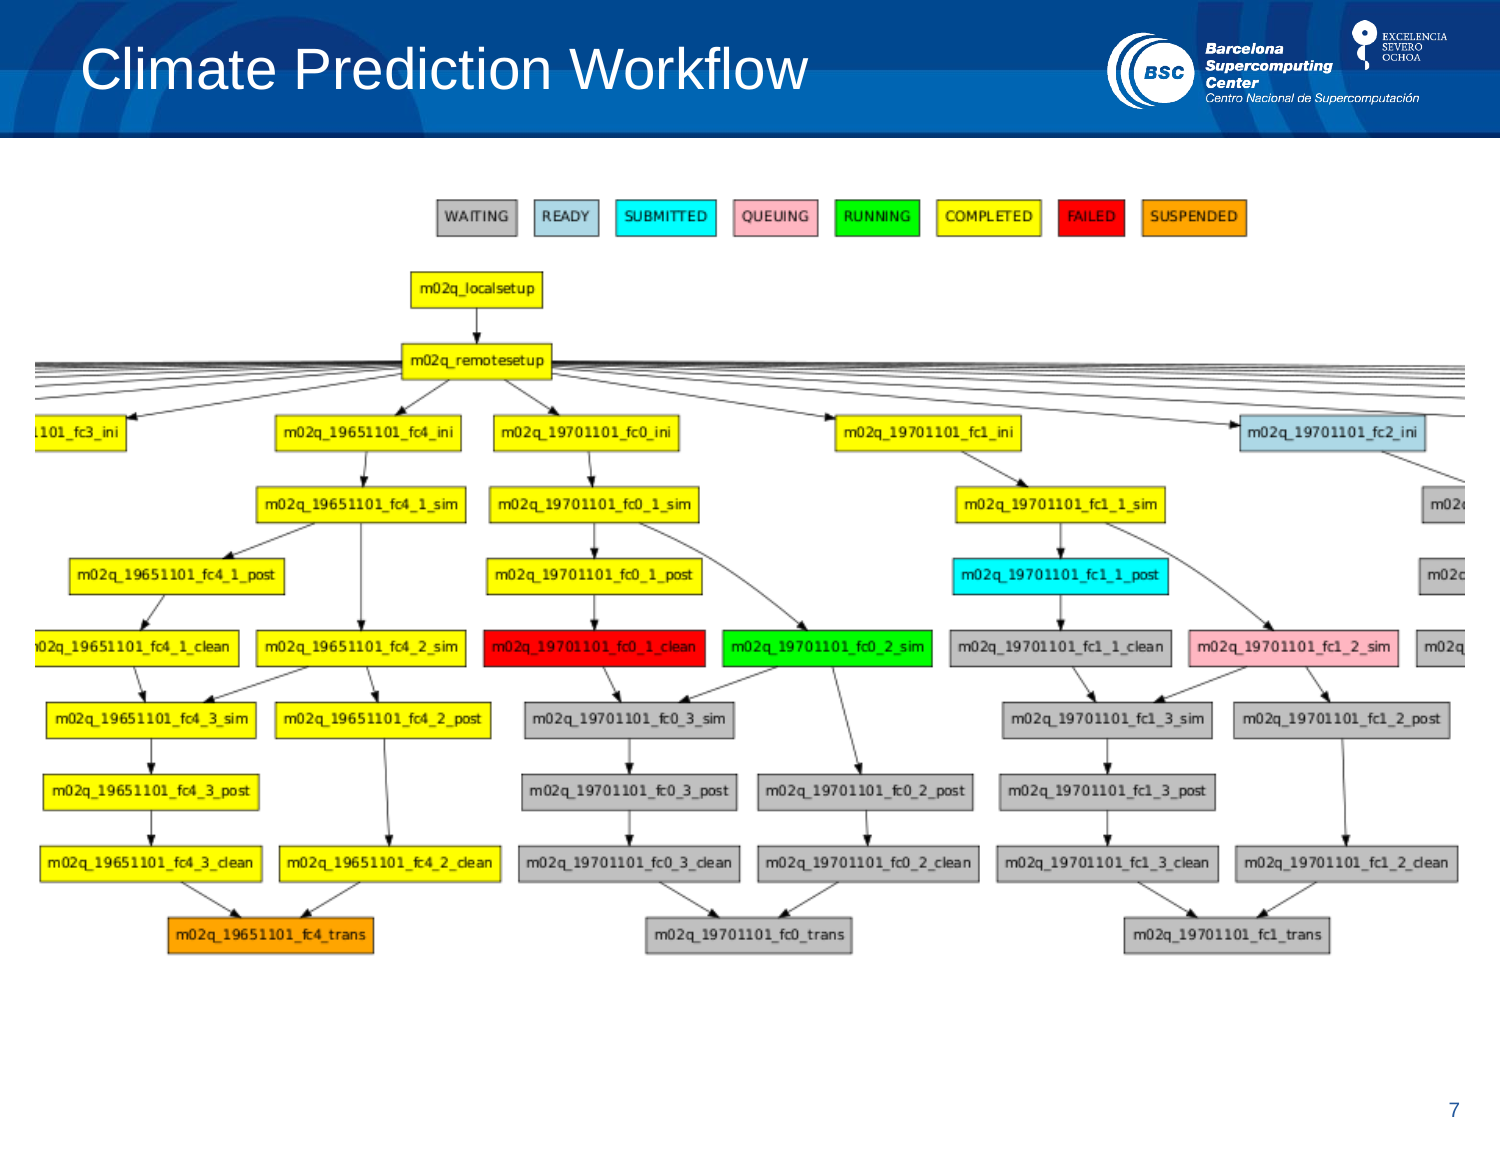

# Climate Prediction Workflow
AS workflow and add CMORization box